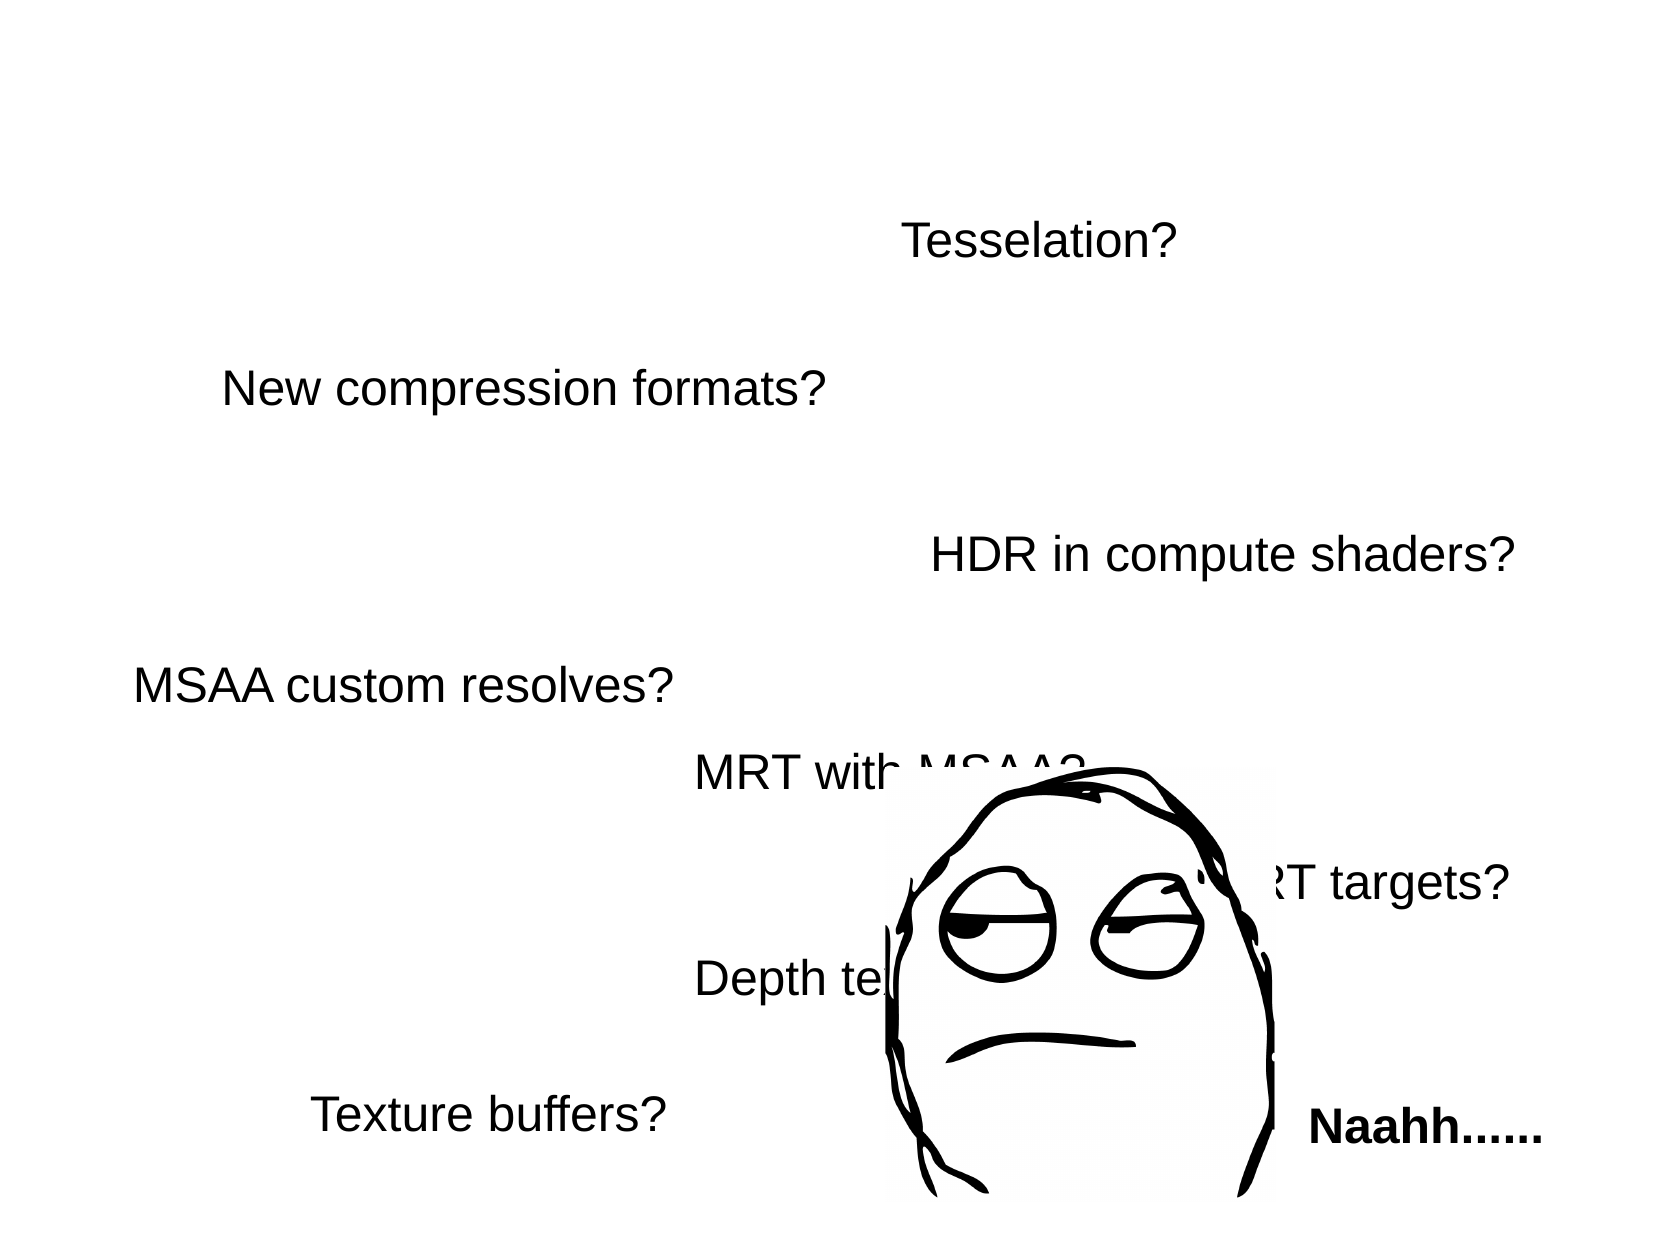

Tesselation?
New compression formats?
HDR in compute shaders?
MSAA custom resolves?
MRT with MSAA?
More MRT targets?
Depth textures?
Texture buffers?
Naahh......